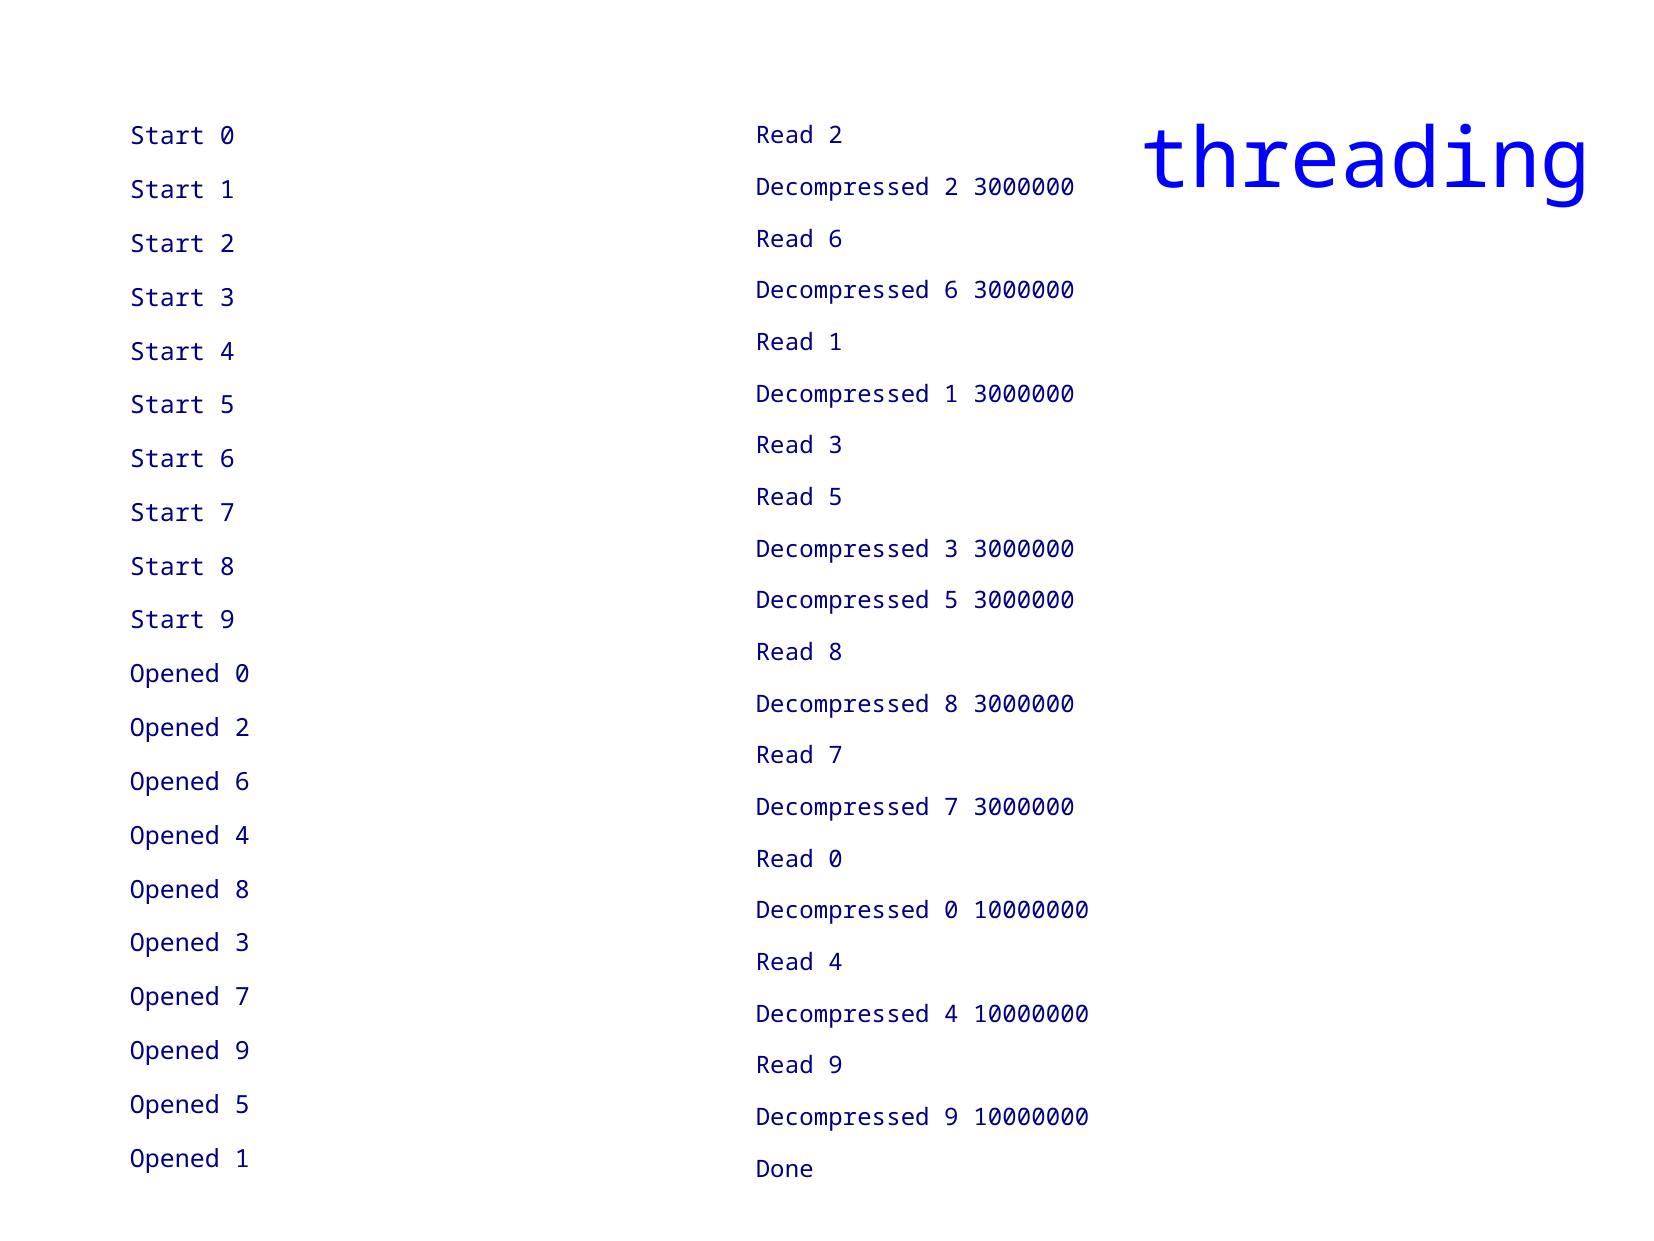

threading
# Start 0
Start 1
Start 2
Start 3
Start 4
Start 5
Start 6
Start 7
Start 8
Start 9
Opened 0
Opened 2
Opened 6
Opened 4
Opened 8
Opened 3
Opened 7
Opened 9
Opened 5
Opened 1
Read 2
Decompressed 2 3000000
Read 6
Decompressed 6 3000000
Read 1
Decompressed 1 3000000
Read 3
Read 5
Decompressed 3 3000000
Decompressed 5 3000000
Read 8
Decompressed 8 3000000
Read 7
Decompressed 7 3000000
Read 0
Decompressed 0 10000000
Read 4
Decompressed 4 10000000
Read 9
Decompressed 9 10000000
Done